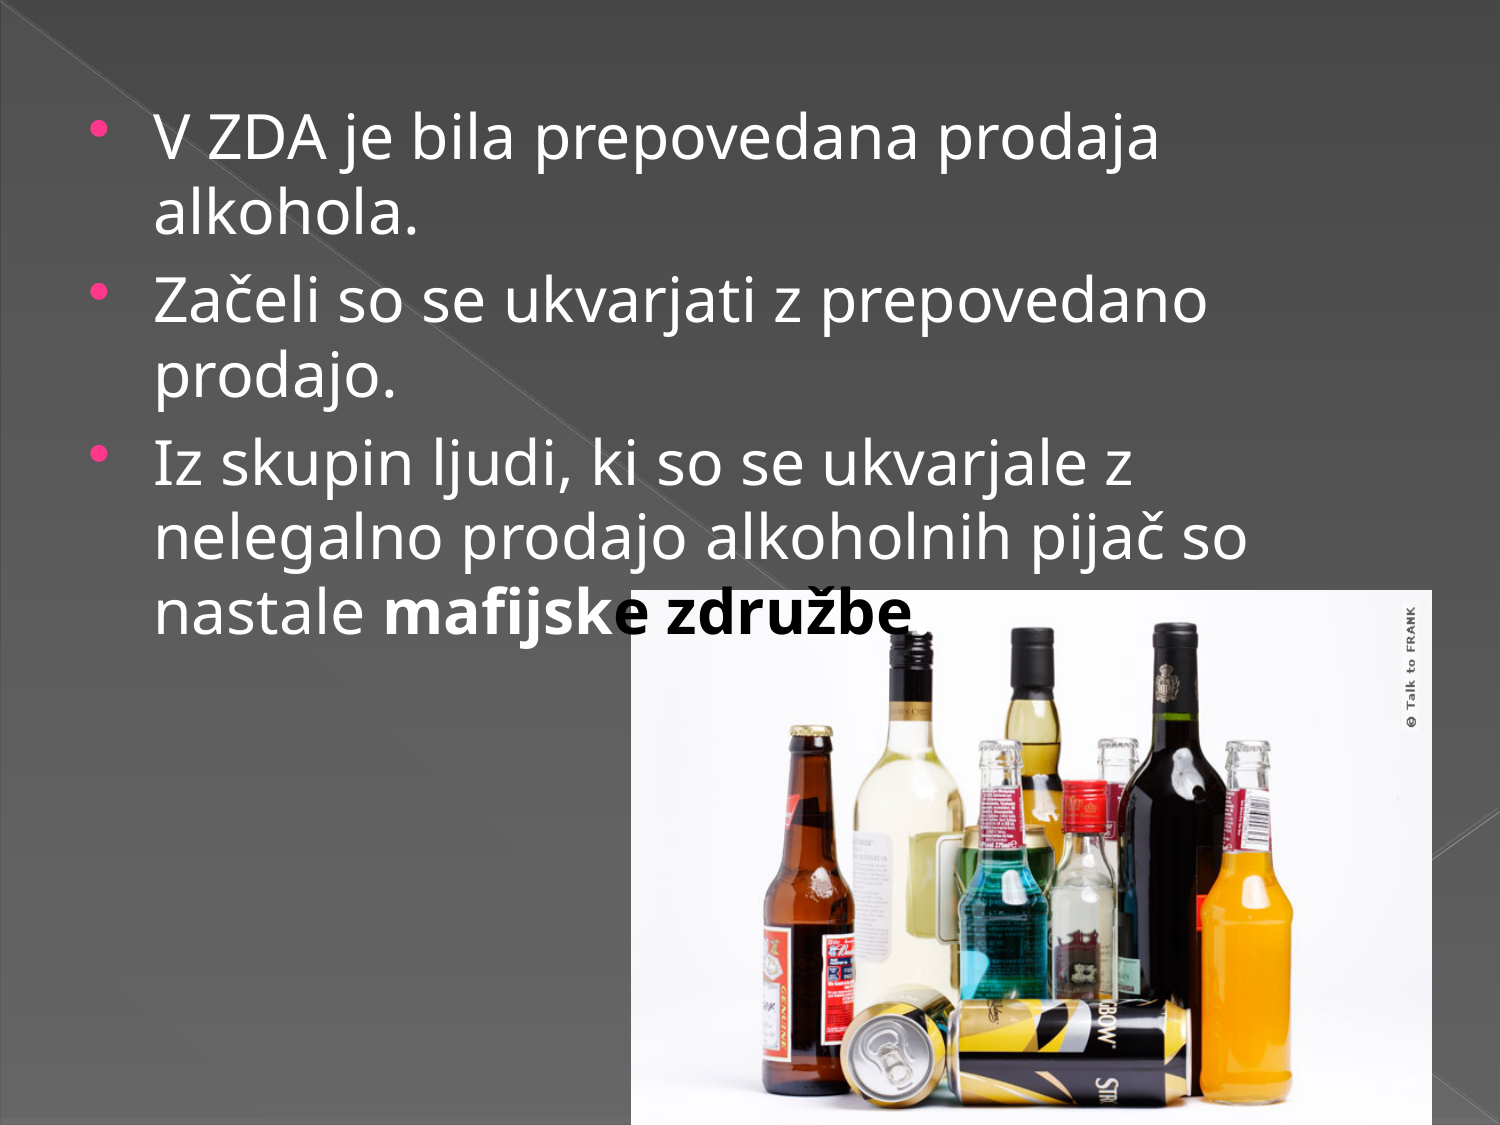

# V ZDA je bila prepovedana prodaja alkohola.
Začeli so se ukvarjati z prepovedano prodajo.
Iz skupin ljudi, ki so se ukvarjale z nelegalno prodajo alkoholnih pijač so nastale mafijske združbe.